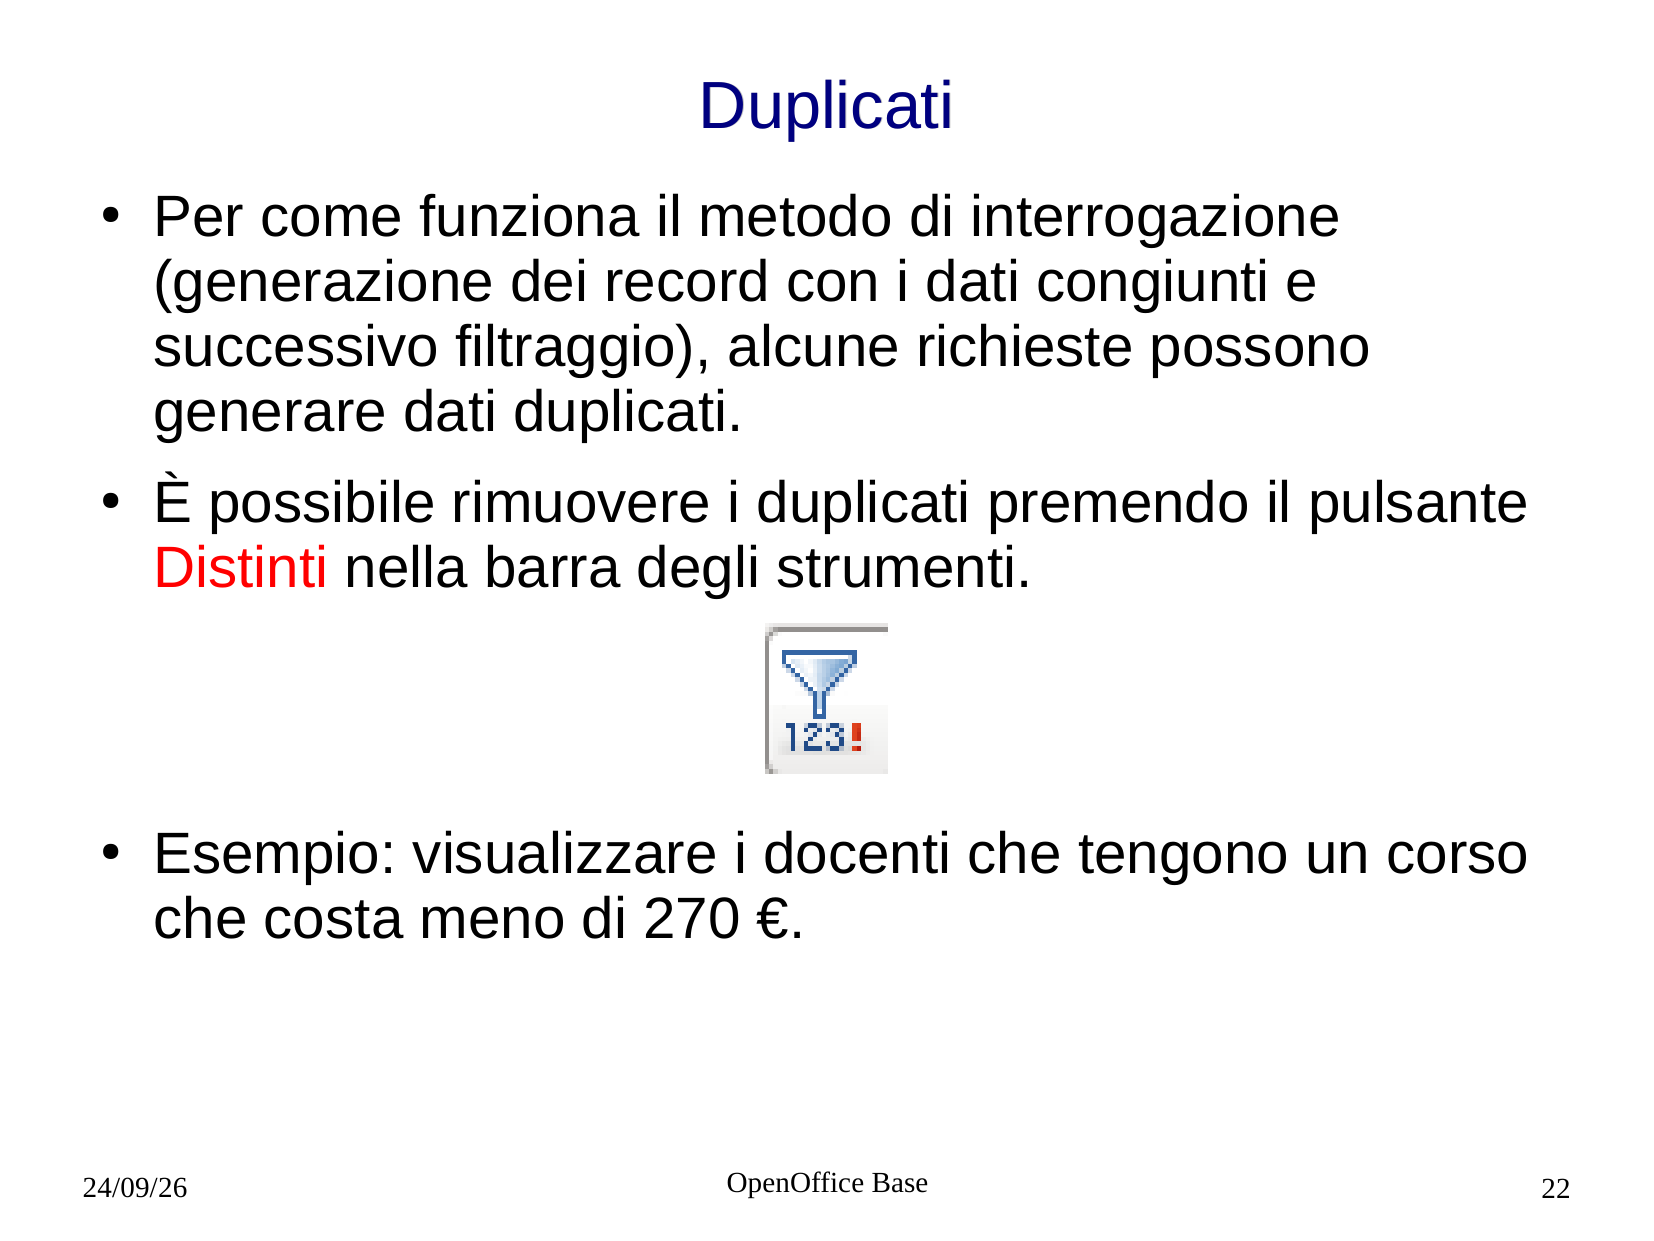

# Duplicati
Per come funziona il metodo di interrogazione (generazione dei record con i dati congiunti e successivo filtraggio), alcune richieste possono generare dati duplicati.
È possibile rimuovere i duplicati premendo il pulsante Distinti nella barra degli strumenti.
Esempio: visualizzare i docenti che tengono un corso che costa meno di 270 €.